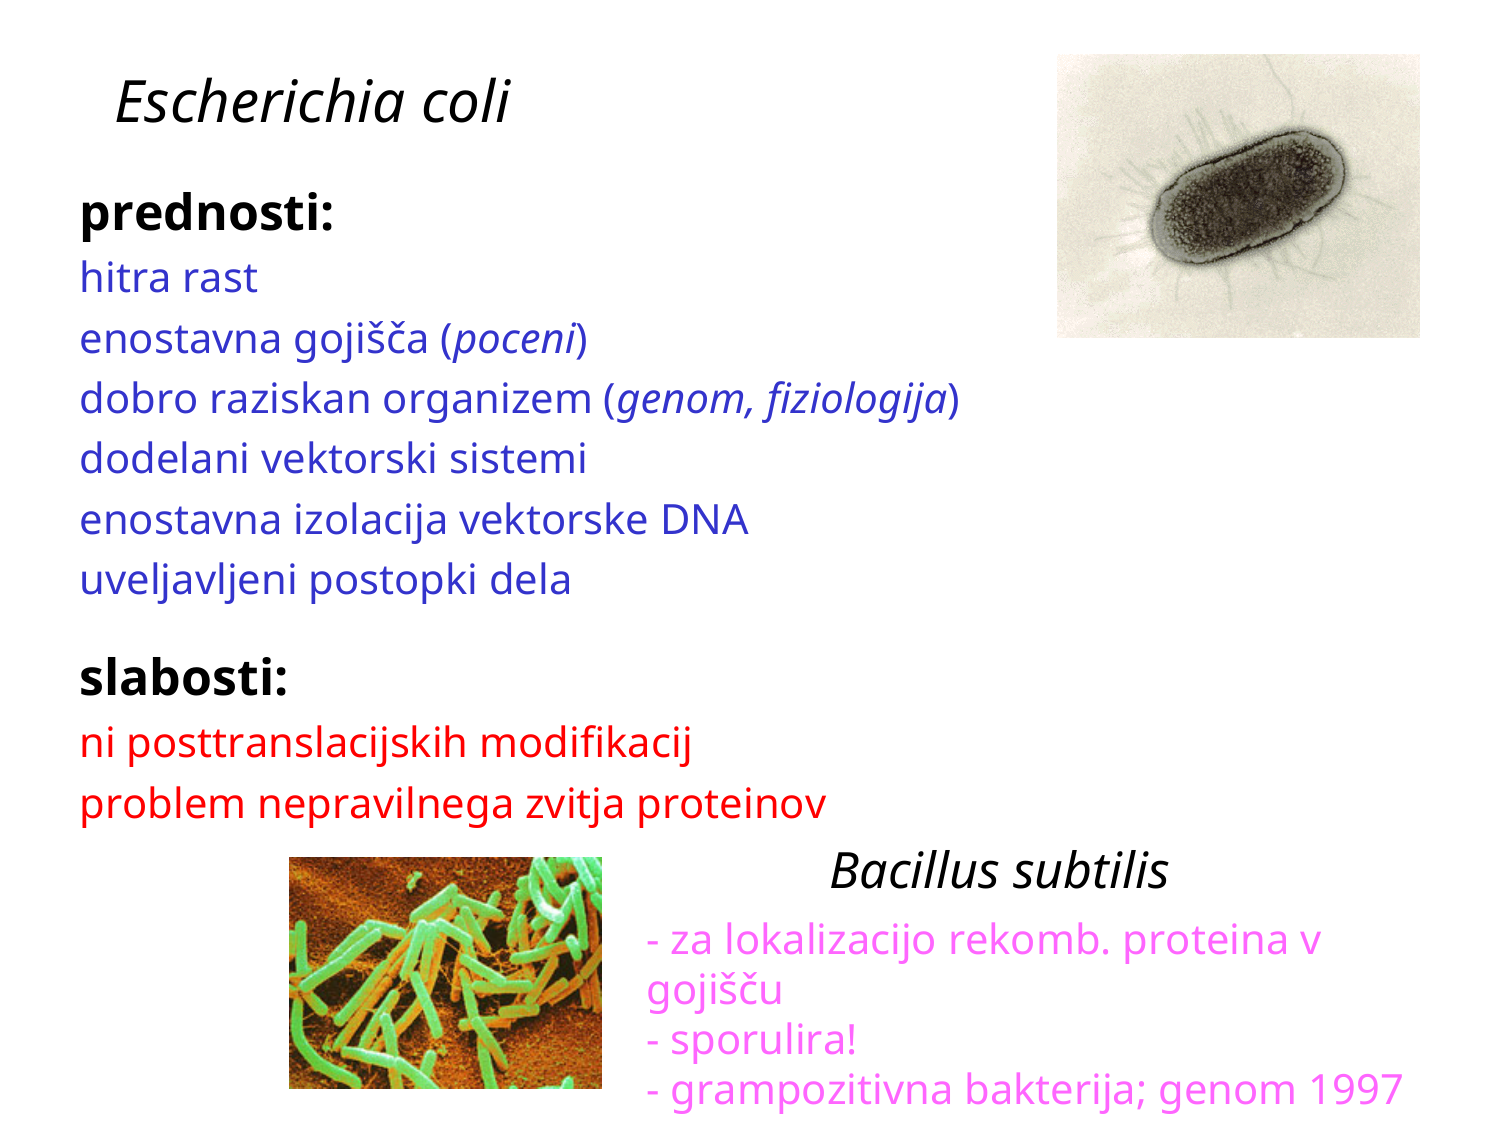

# Escherichia coli
prednosti:
hitra rast
enostavna gojišča (poceni)
dobro raziskan organizem (genom, fiziologija)
dodelani vektorski sistemi
enostavna izolacija vektorske DNA
uveljavljeni postopki dela
slabosti:
ni posttranslacijskih modifikacij
problem nepravilnega zvitja proteinov
					Bacillus subtilis
- za lokalizacijo rekomb. proteina v gojišču
- sporulira!
- grampozitivna bakterija; genom 1997